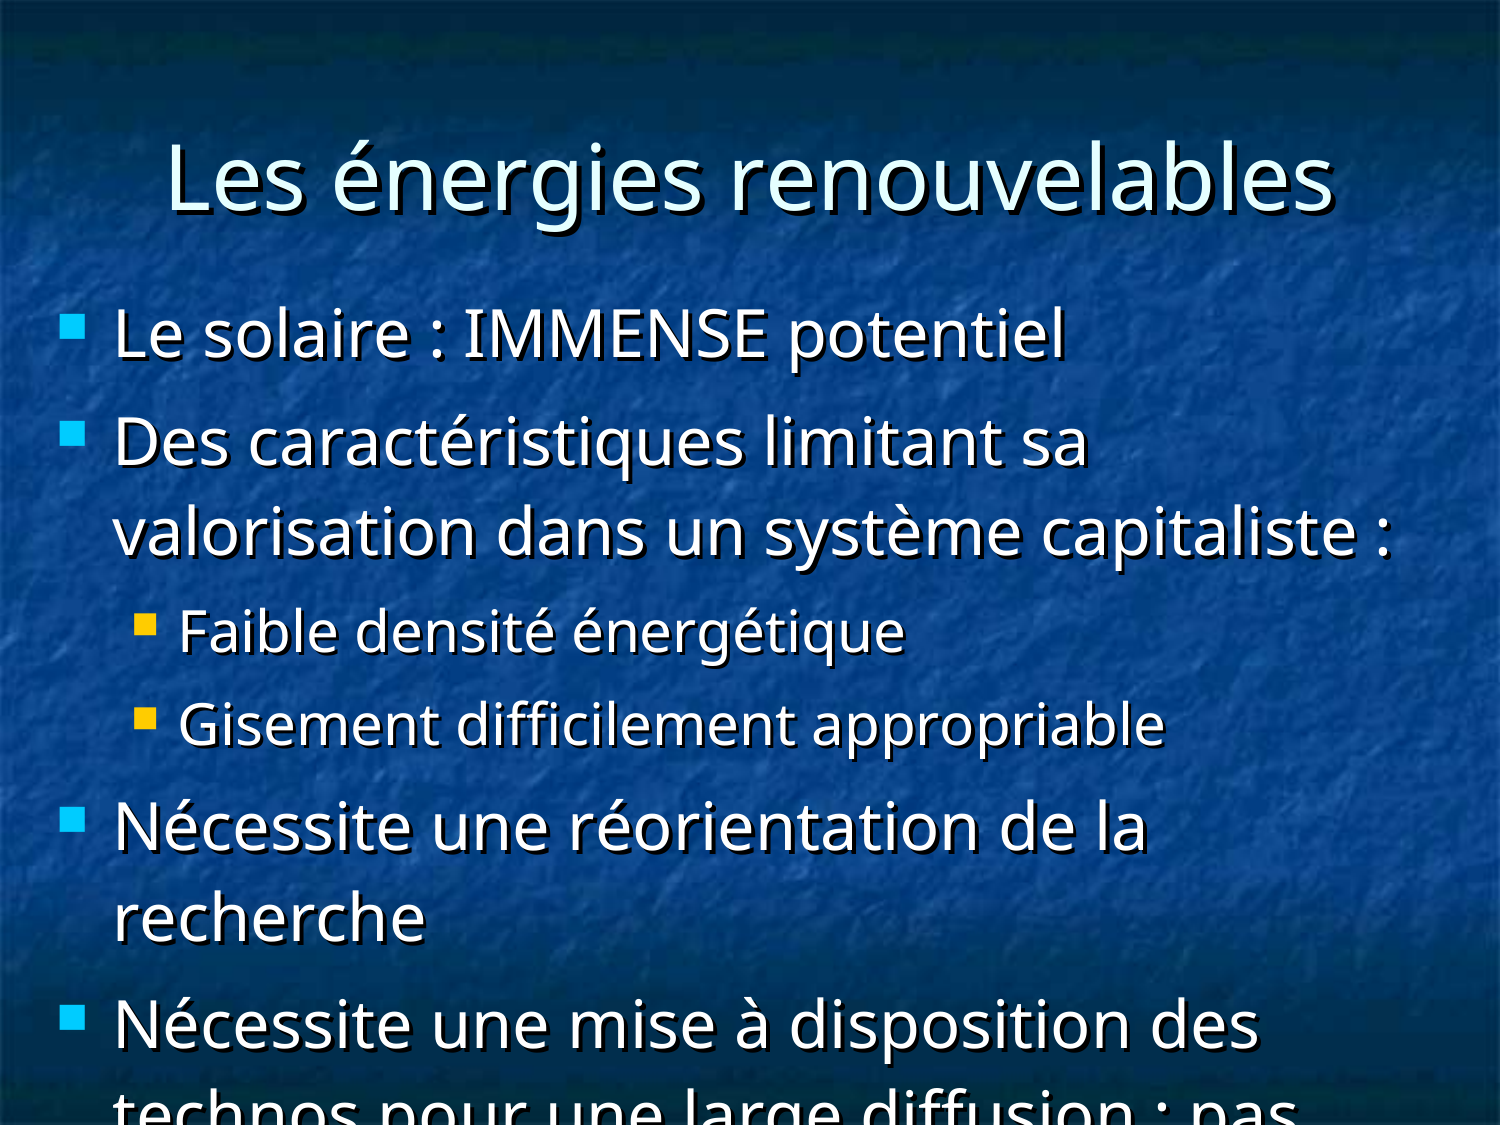

# Les énergies renouvelables
Le solaire : IMMENSE potentiel
Des caractéristiques limitant sa valorisation dans un système capitaliste :
Faible densité énergétique
Gisement difficilement appropriable
Nécessite une réorientation de la recherche
Nécessite une mise à disposition des technos pour une large diffusion : pas seulement la population solvable…